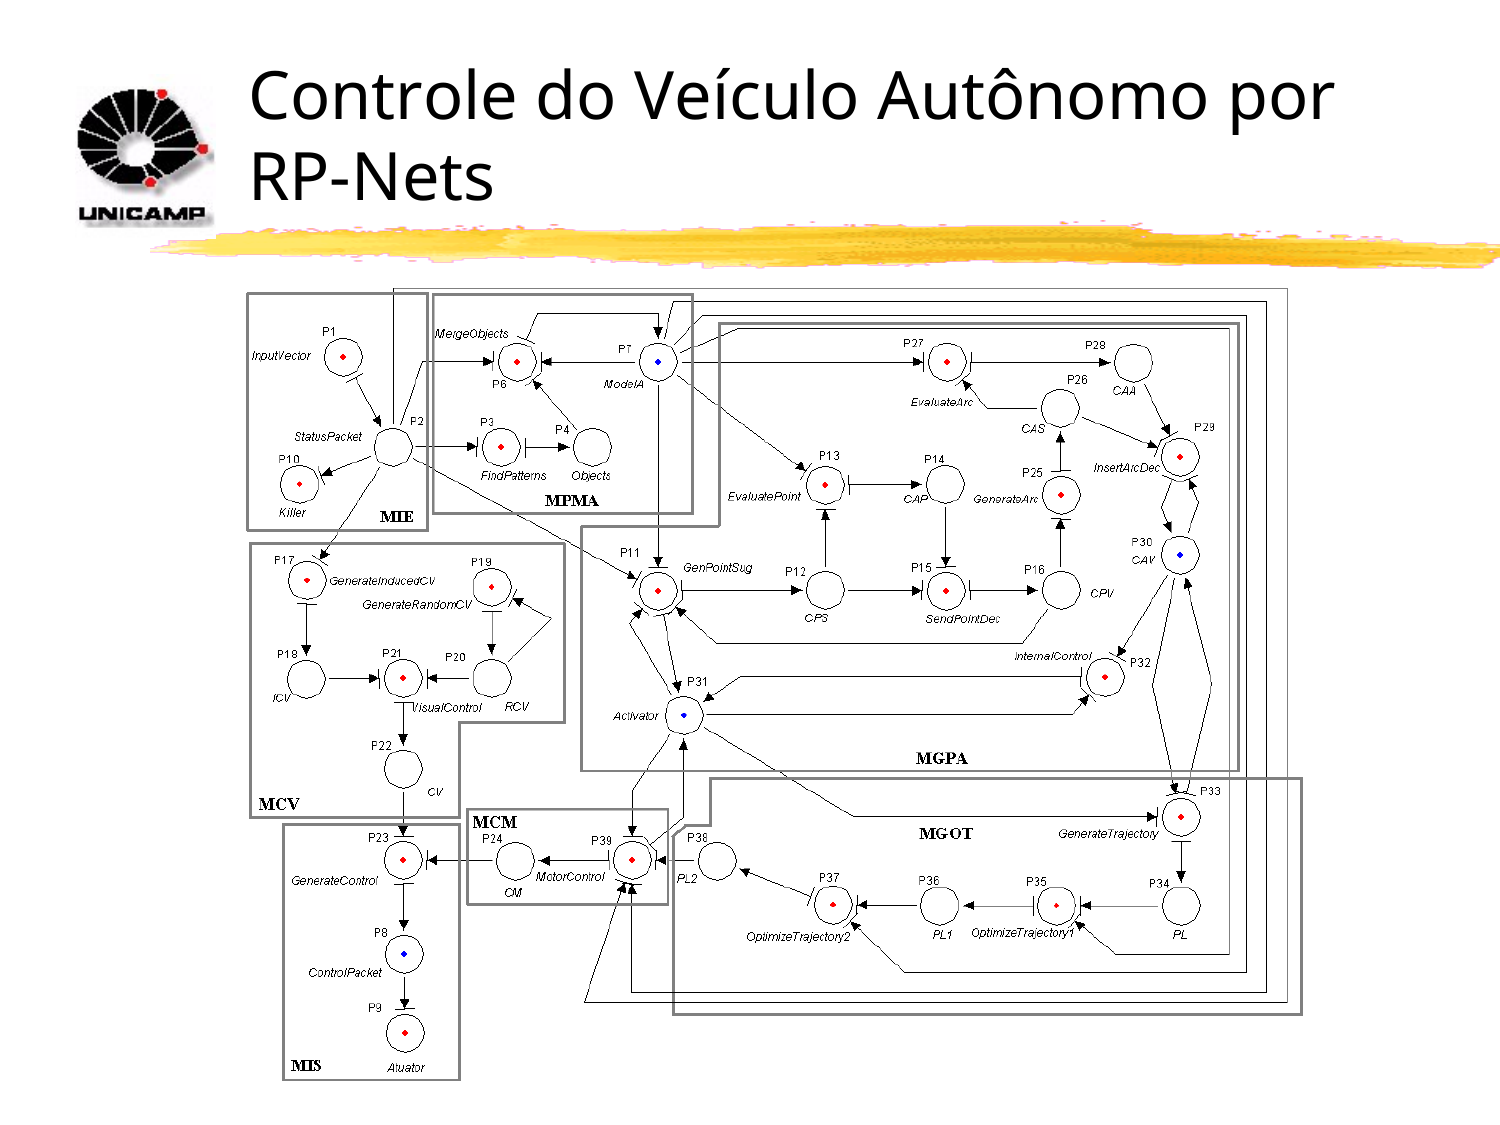

# Controle do Veículo Autônomo por RP-Nets